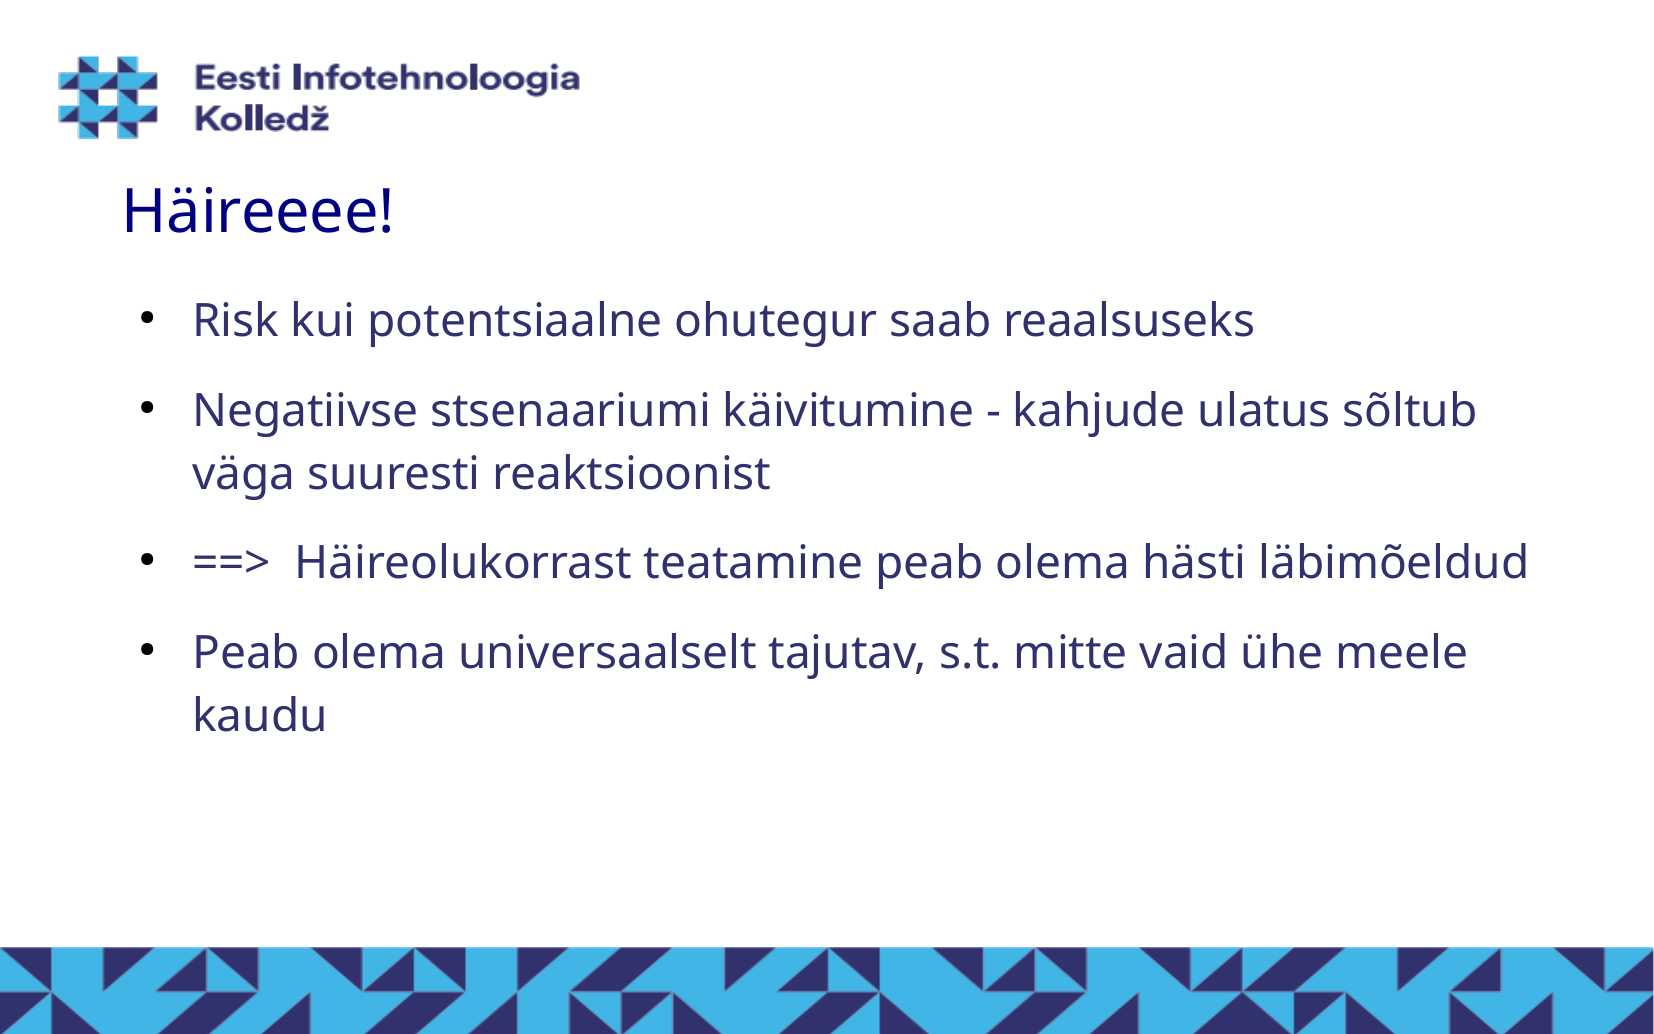

# Häireeee!
Risk kui potentsiaalne ohutegur saab reaalsuseks
Negatiivse stsenaariumi käivitumine - kahjude ulatus sõltub väga suuresti reaktsioonist
==> Häireolukorrast teatamine peab olema hästi läbimõeldud
Peab olema universaalselt tajutav, s.t. mitte vaid ühe meele kaudu